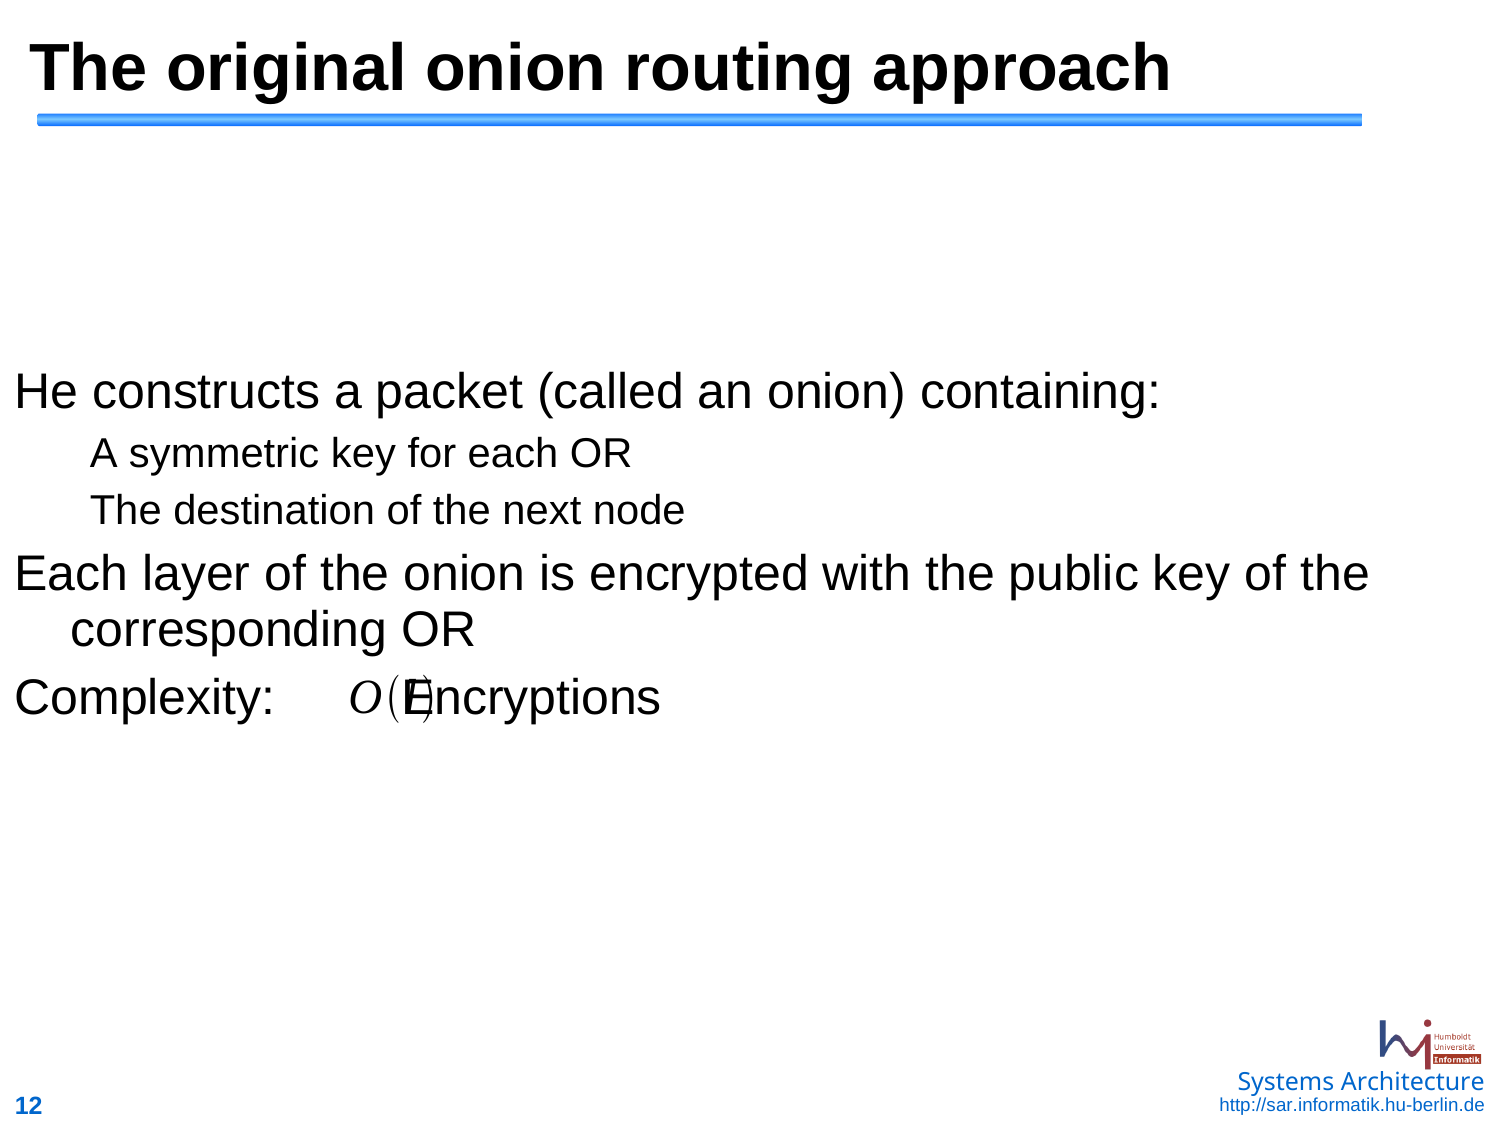

# The original onion routing approach
He constructs a packet (called an onion) containing:
A symmetric key for each OR
The destination of the next node
Each layer of the onion is encrypted with the public key of the corresponding OR
Complexity: Encryptions